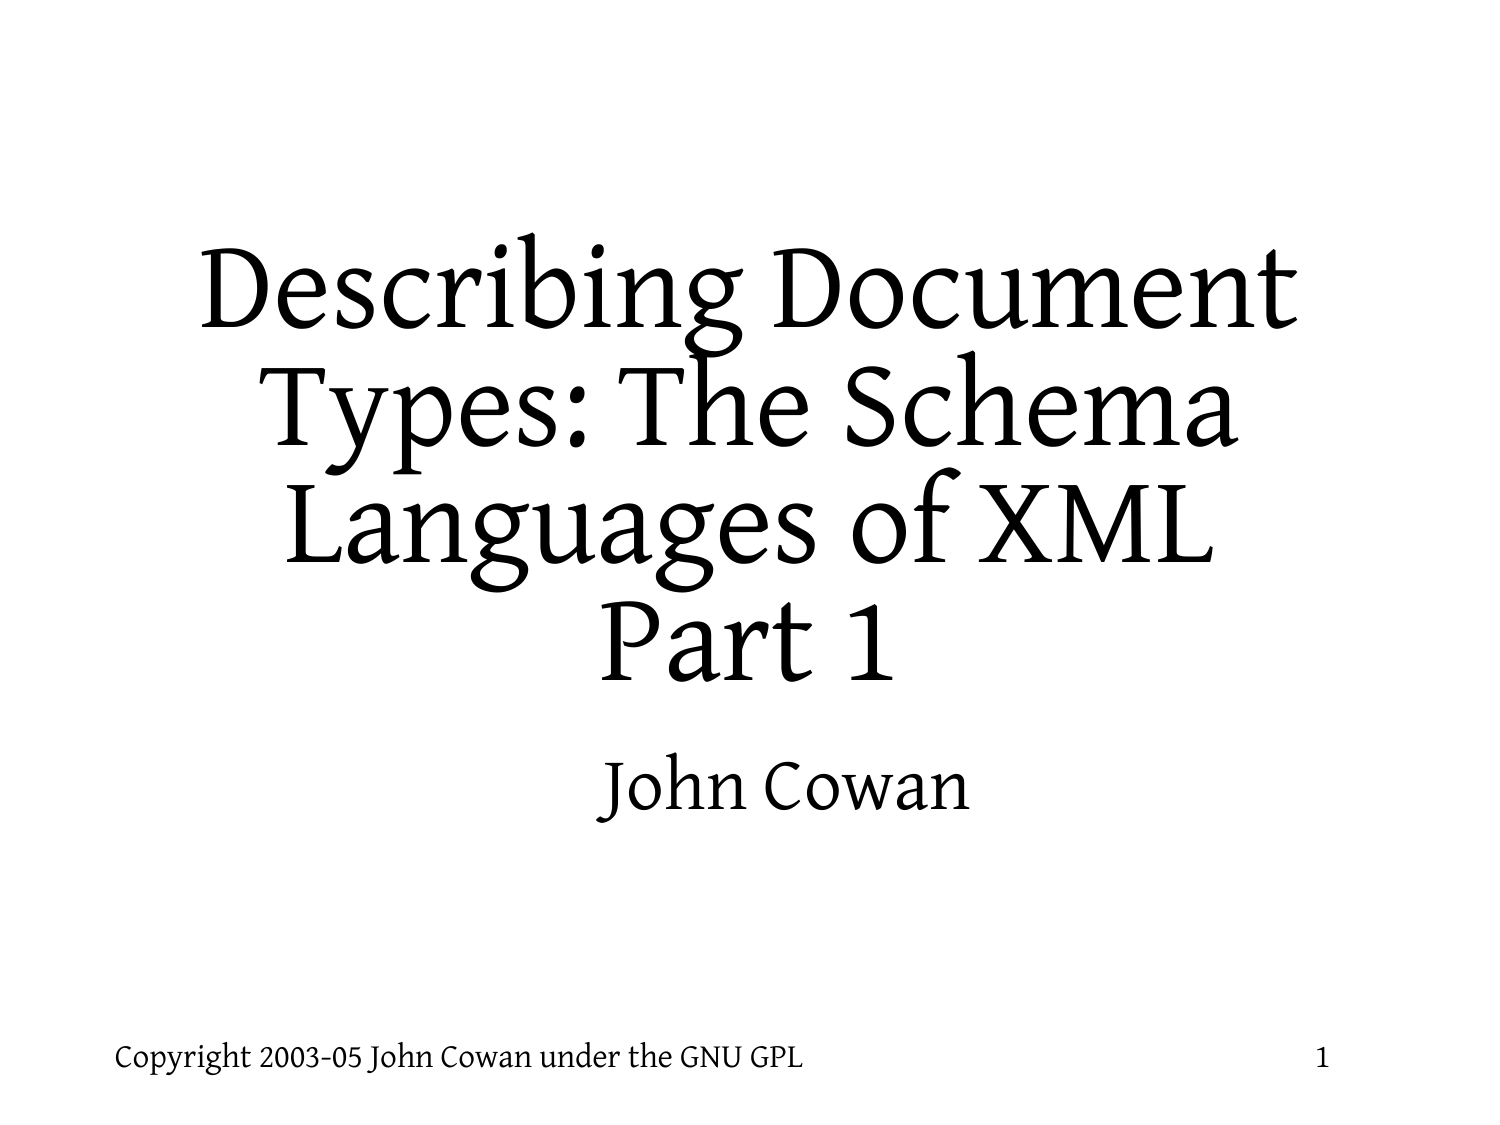

# Describing Document Types: The Schema Languages of XML Part 1
John Cowan